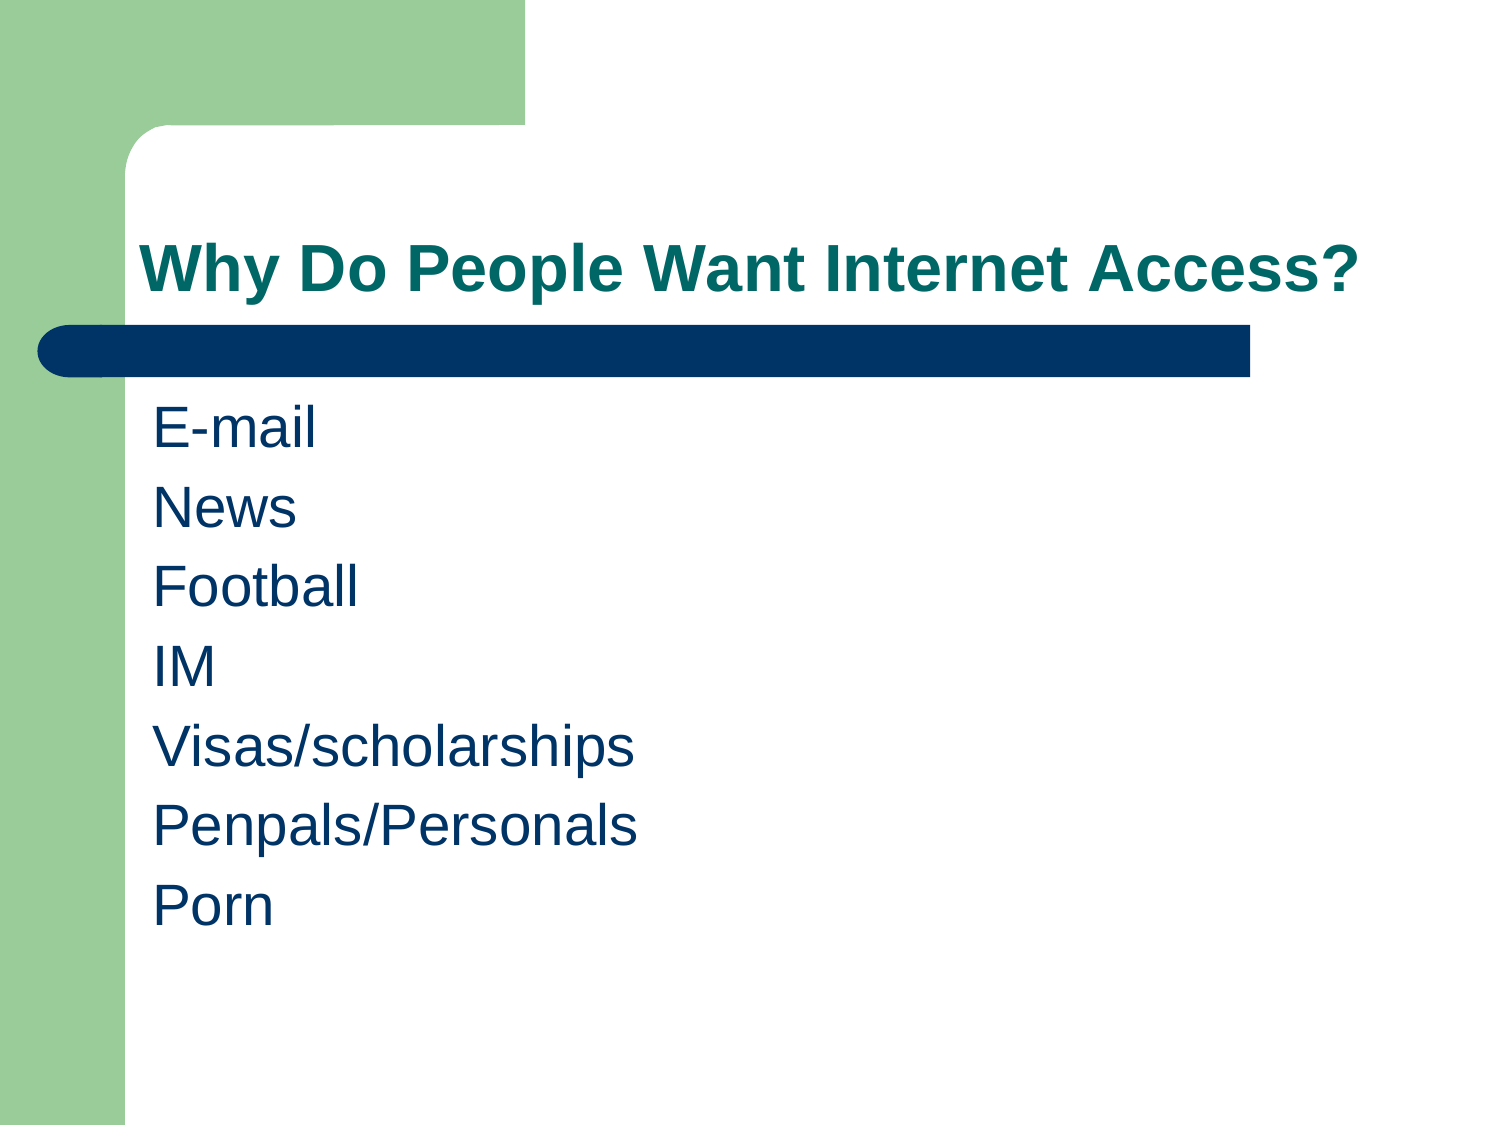

# Why Do People Want Internet Access?
E-mail
News
Football
IM
Visas/scholarships
Penpals/Personals
Porn